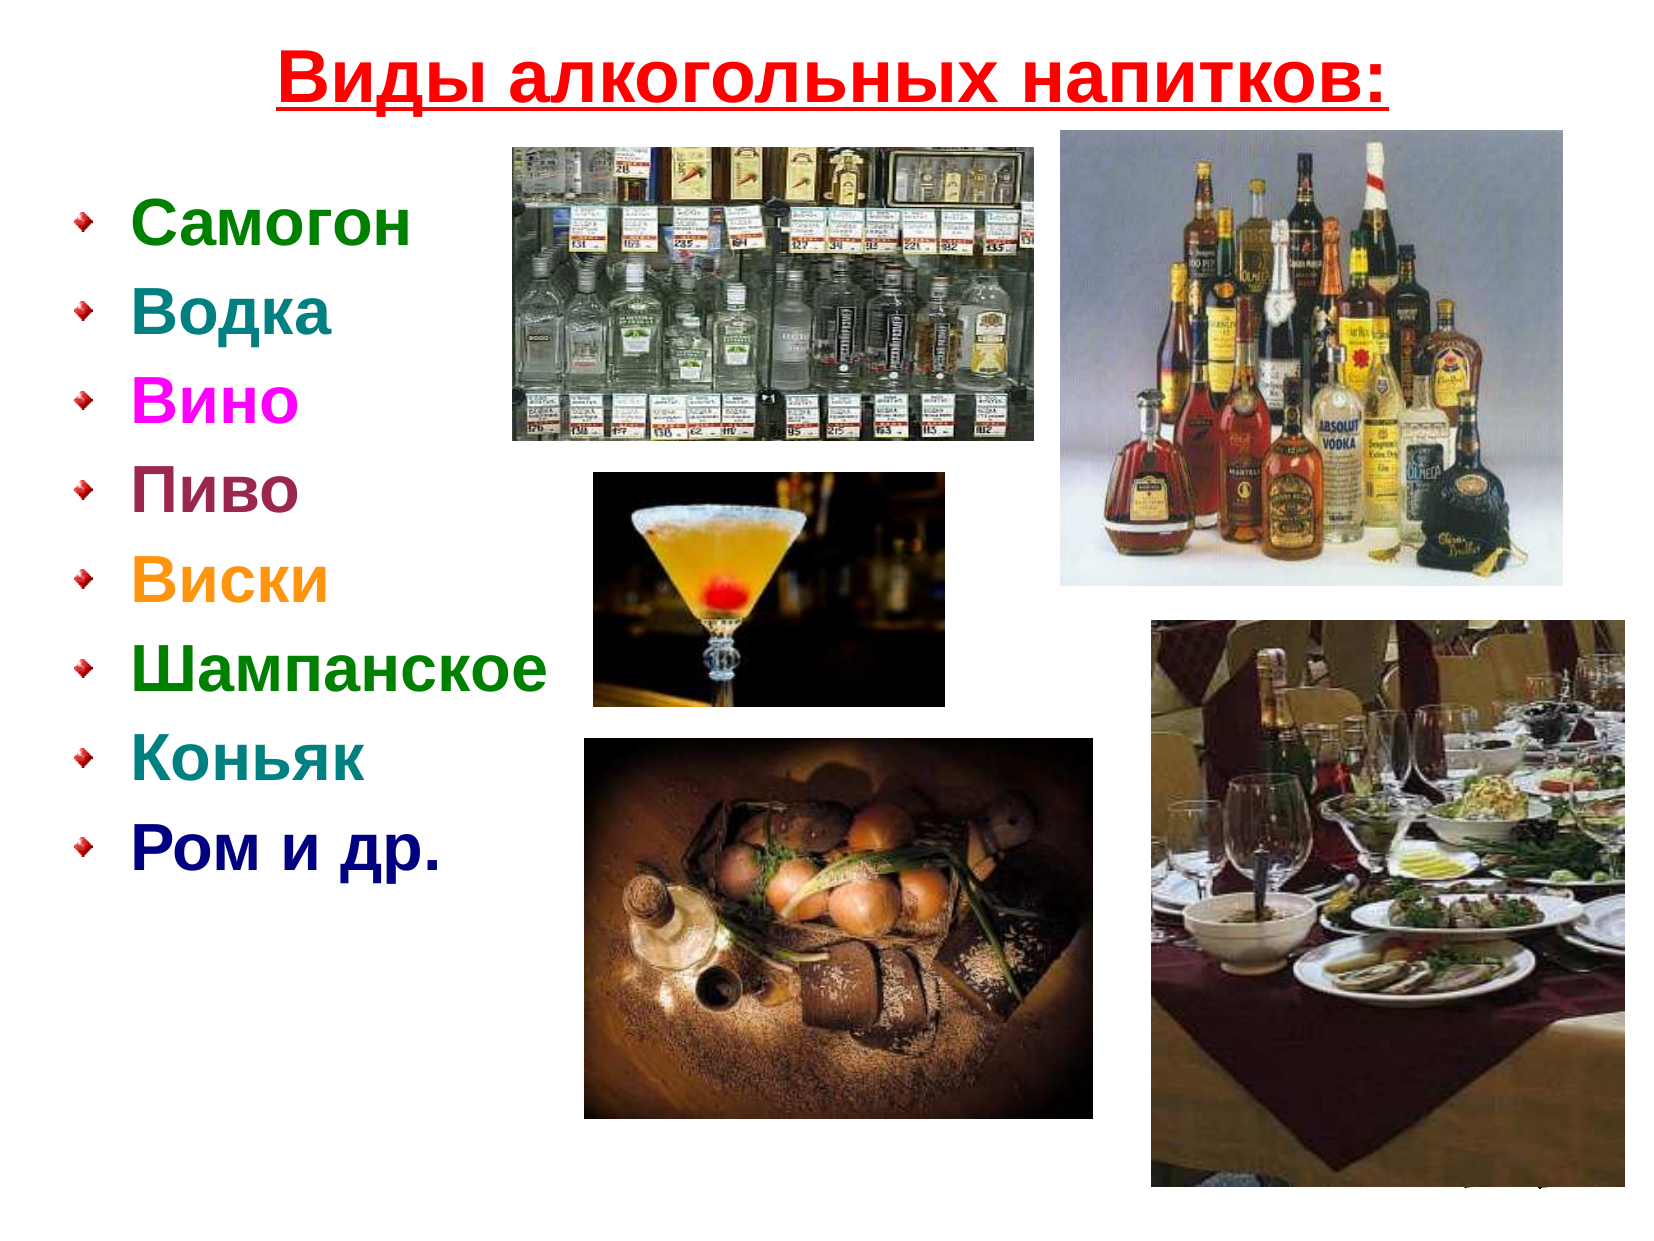

# Виды алкогольных напитков:
Самогон
Водка
Вино
Пиво
Виски
Шампанское
Коньяк
Ром и др.